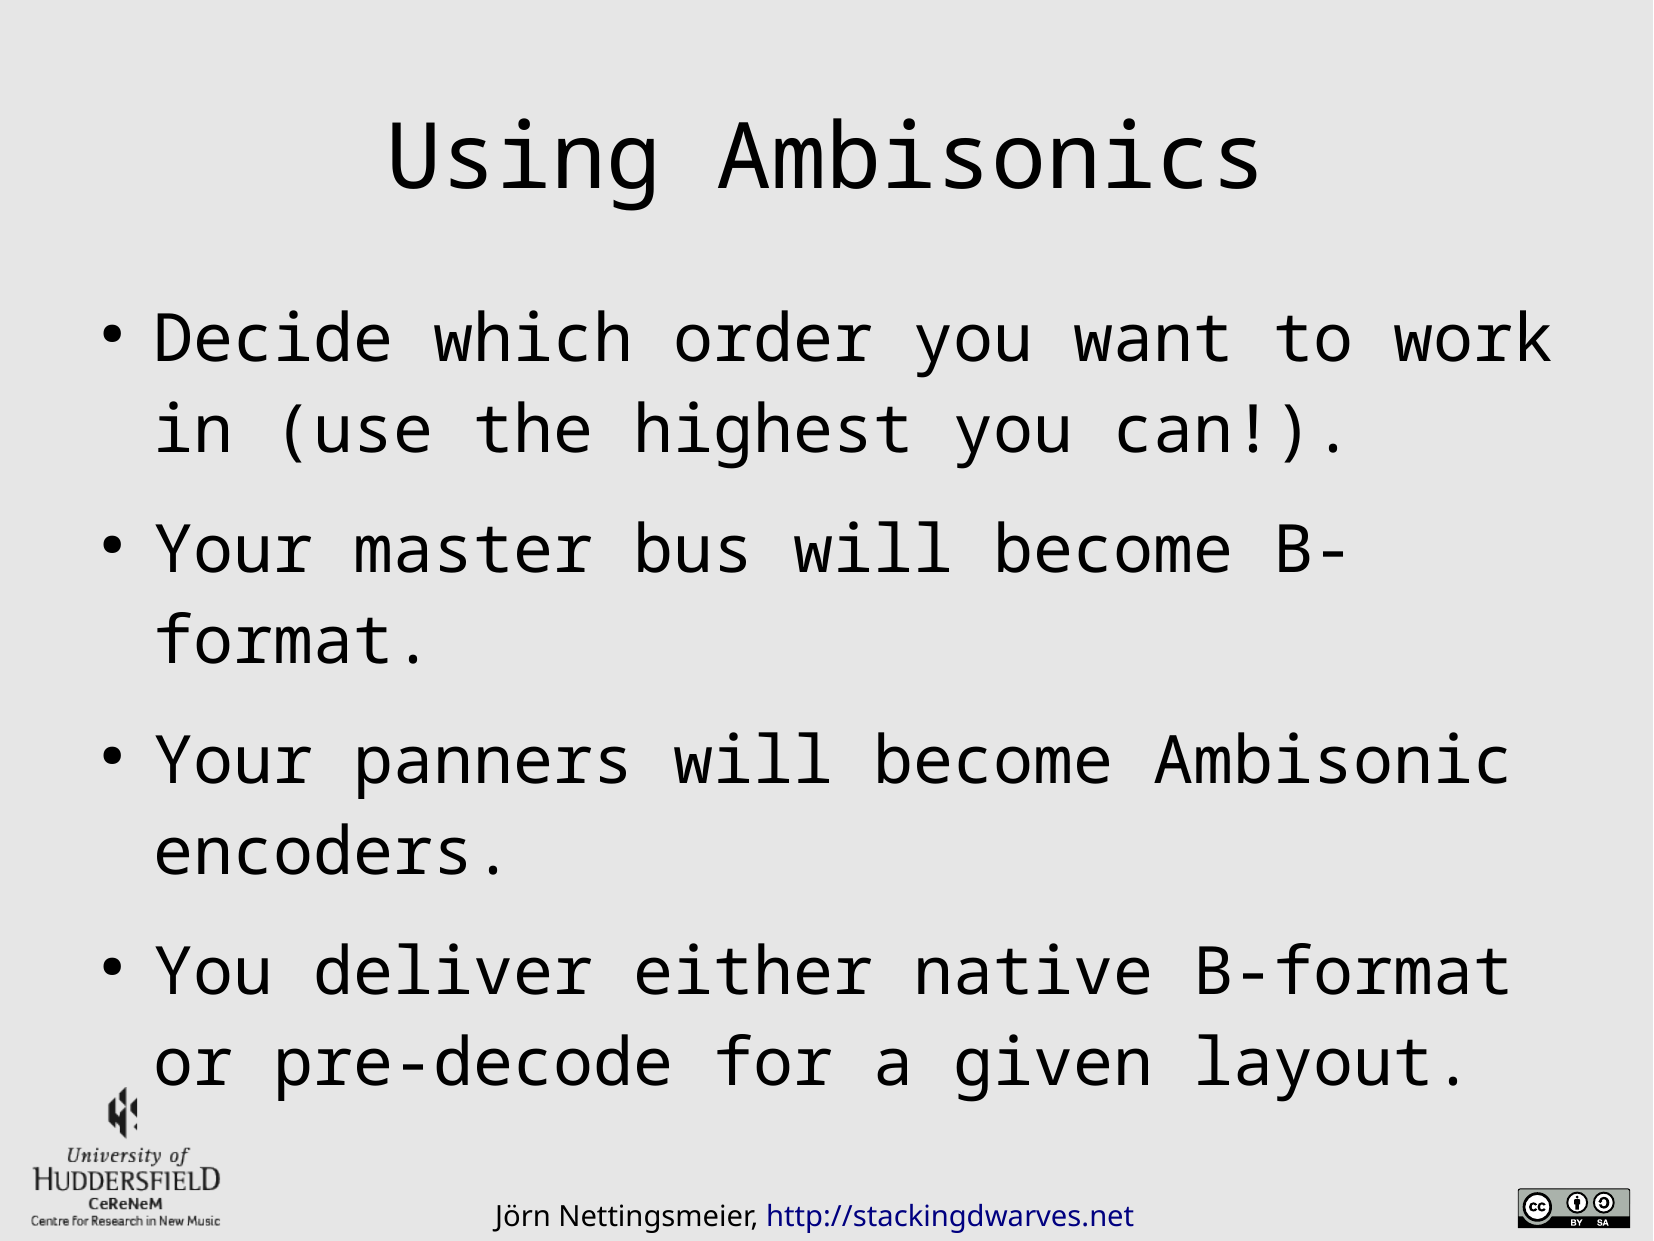

# Using Ambisonics
Decide which order you want to work in (use the highest you can!).
Your master bus will become B-format.
Your panners will become Ambisonic encoders.
You deliver either native B-format or pre-decode for a given layout.